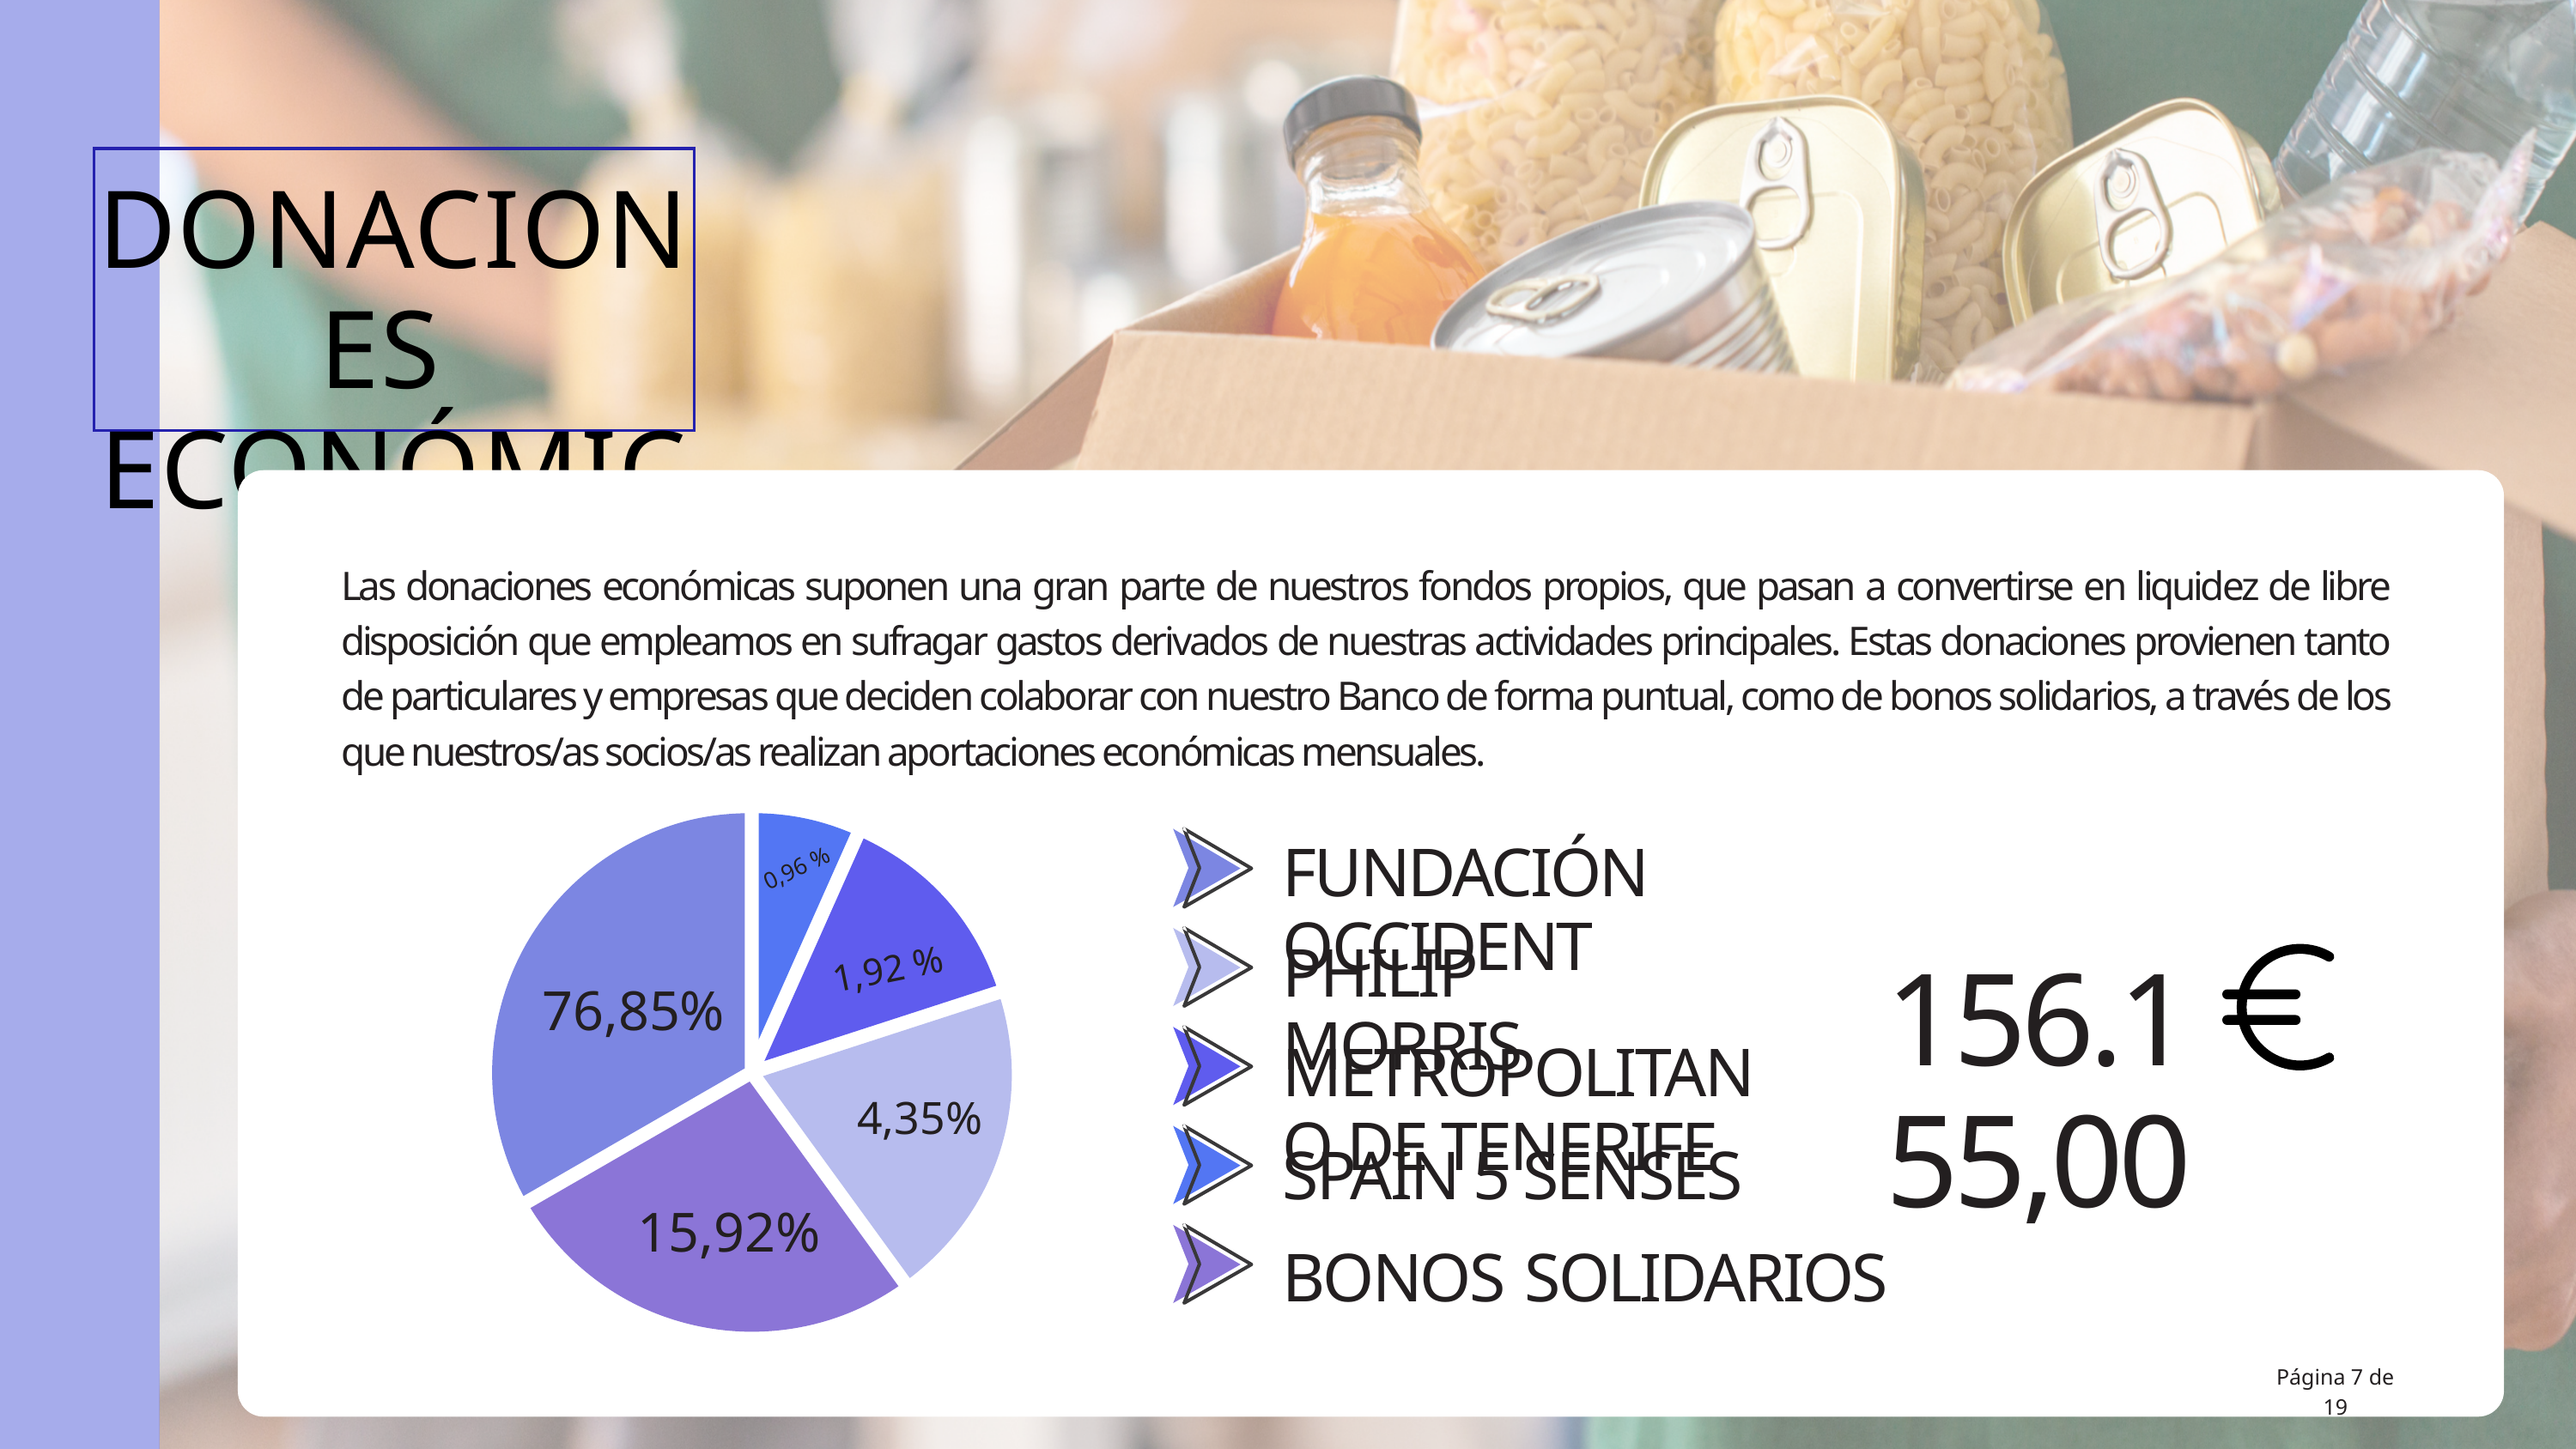

DONACIONES
ECONÓMICAS
Las donaciones económicas suponen una gran parte de nuestros fondos propios, que pasan a convertirse en liquidez de libre disposición que empleamos en sufragar gastos derivados de nuestras actividades principales. Estas donaciones provienen tanto de particulares y empresas que deciden colaborar con nuestro Banco de forma puntual, como de bonos solidarios, a través de los que nuestros/as socios/as realizan aportaciones económicas mensuales.
0,96 %
1,92 %
76,85%
4,35%
15,92%
FUNDACIÓN OCCIDENT
PHILIP MORRIS
METROPOLITANO DE TENERIFE
SPAIN 5 SENSES
BONOS SOLIDARIOS
156.155,00
Página 7 de 19